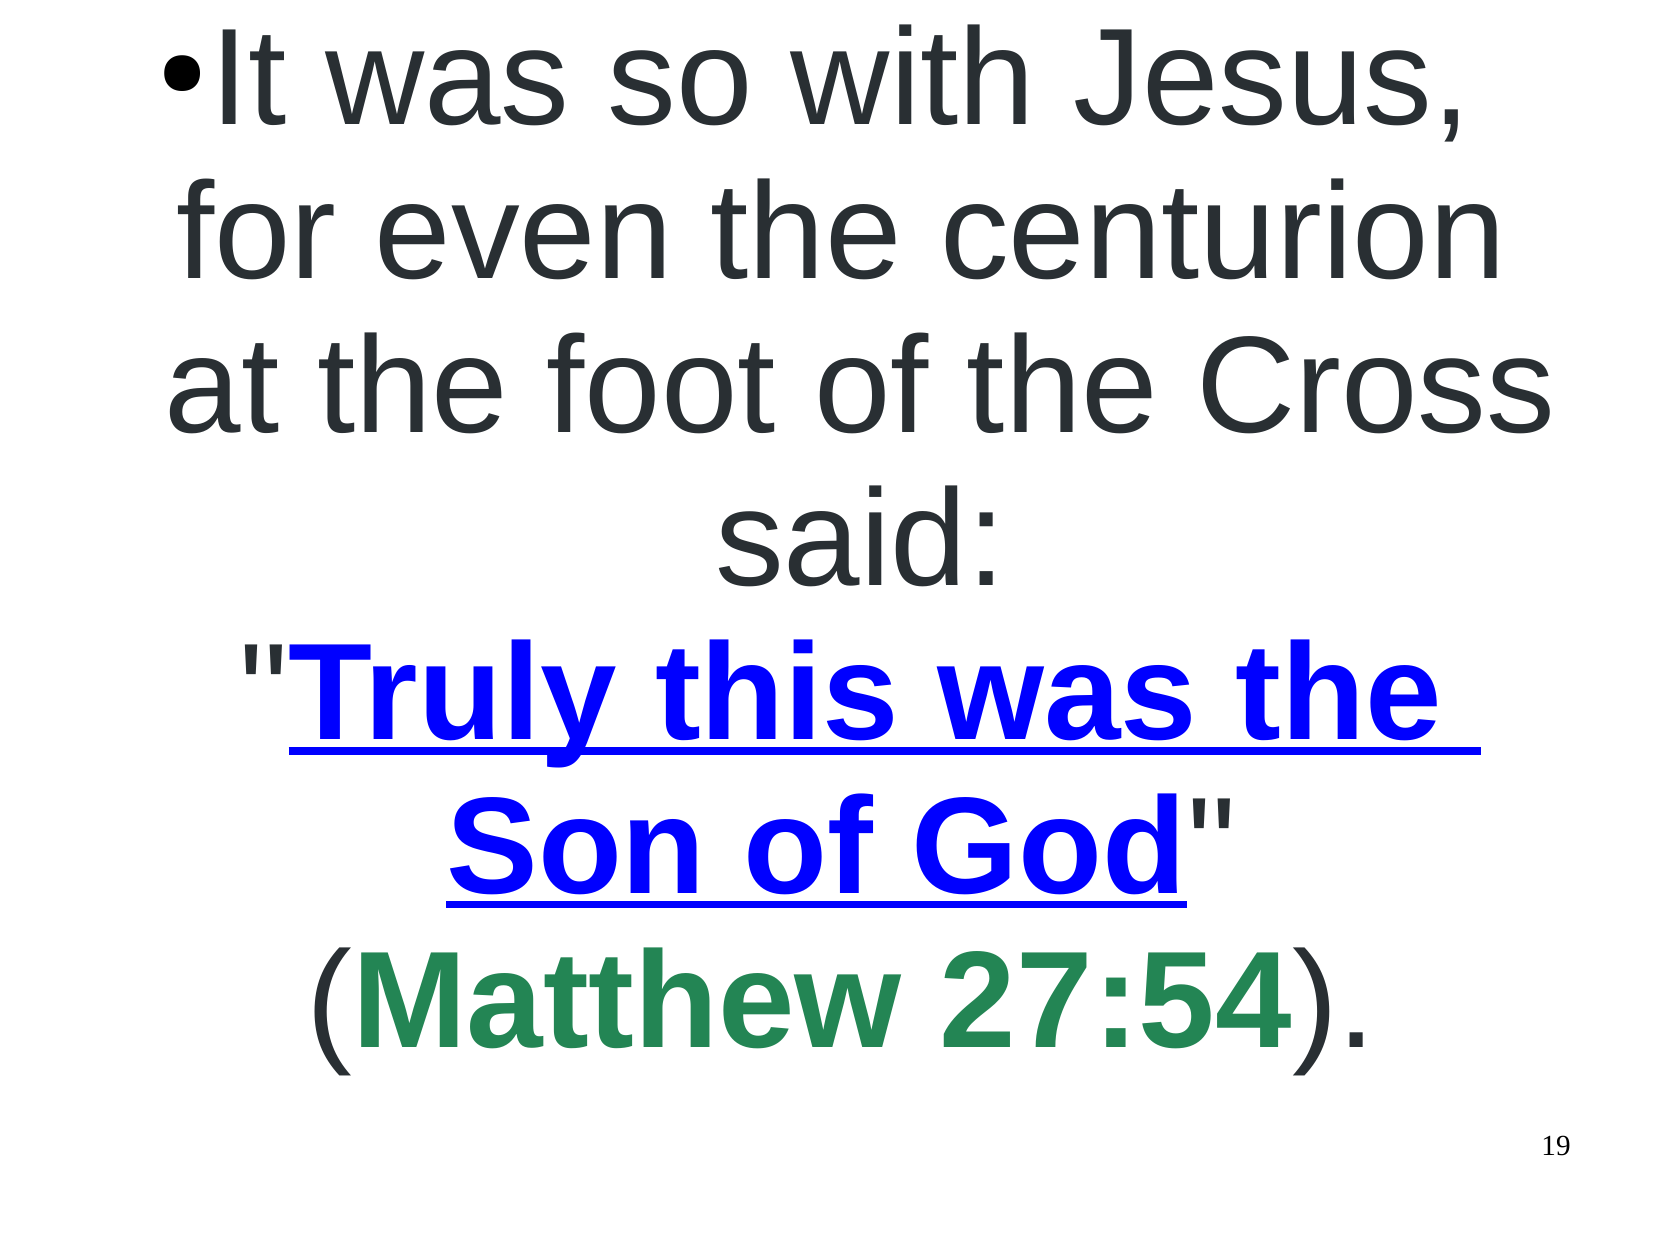

# It was so with Jesus, for even the centurion at the foot of the Cross said: "Truly this was the Son of God" (Matthew 27:54).
19